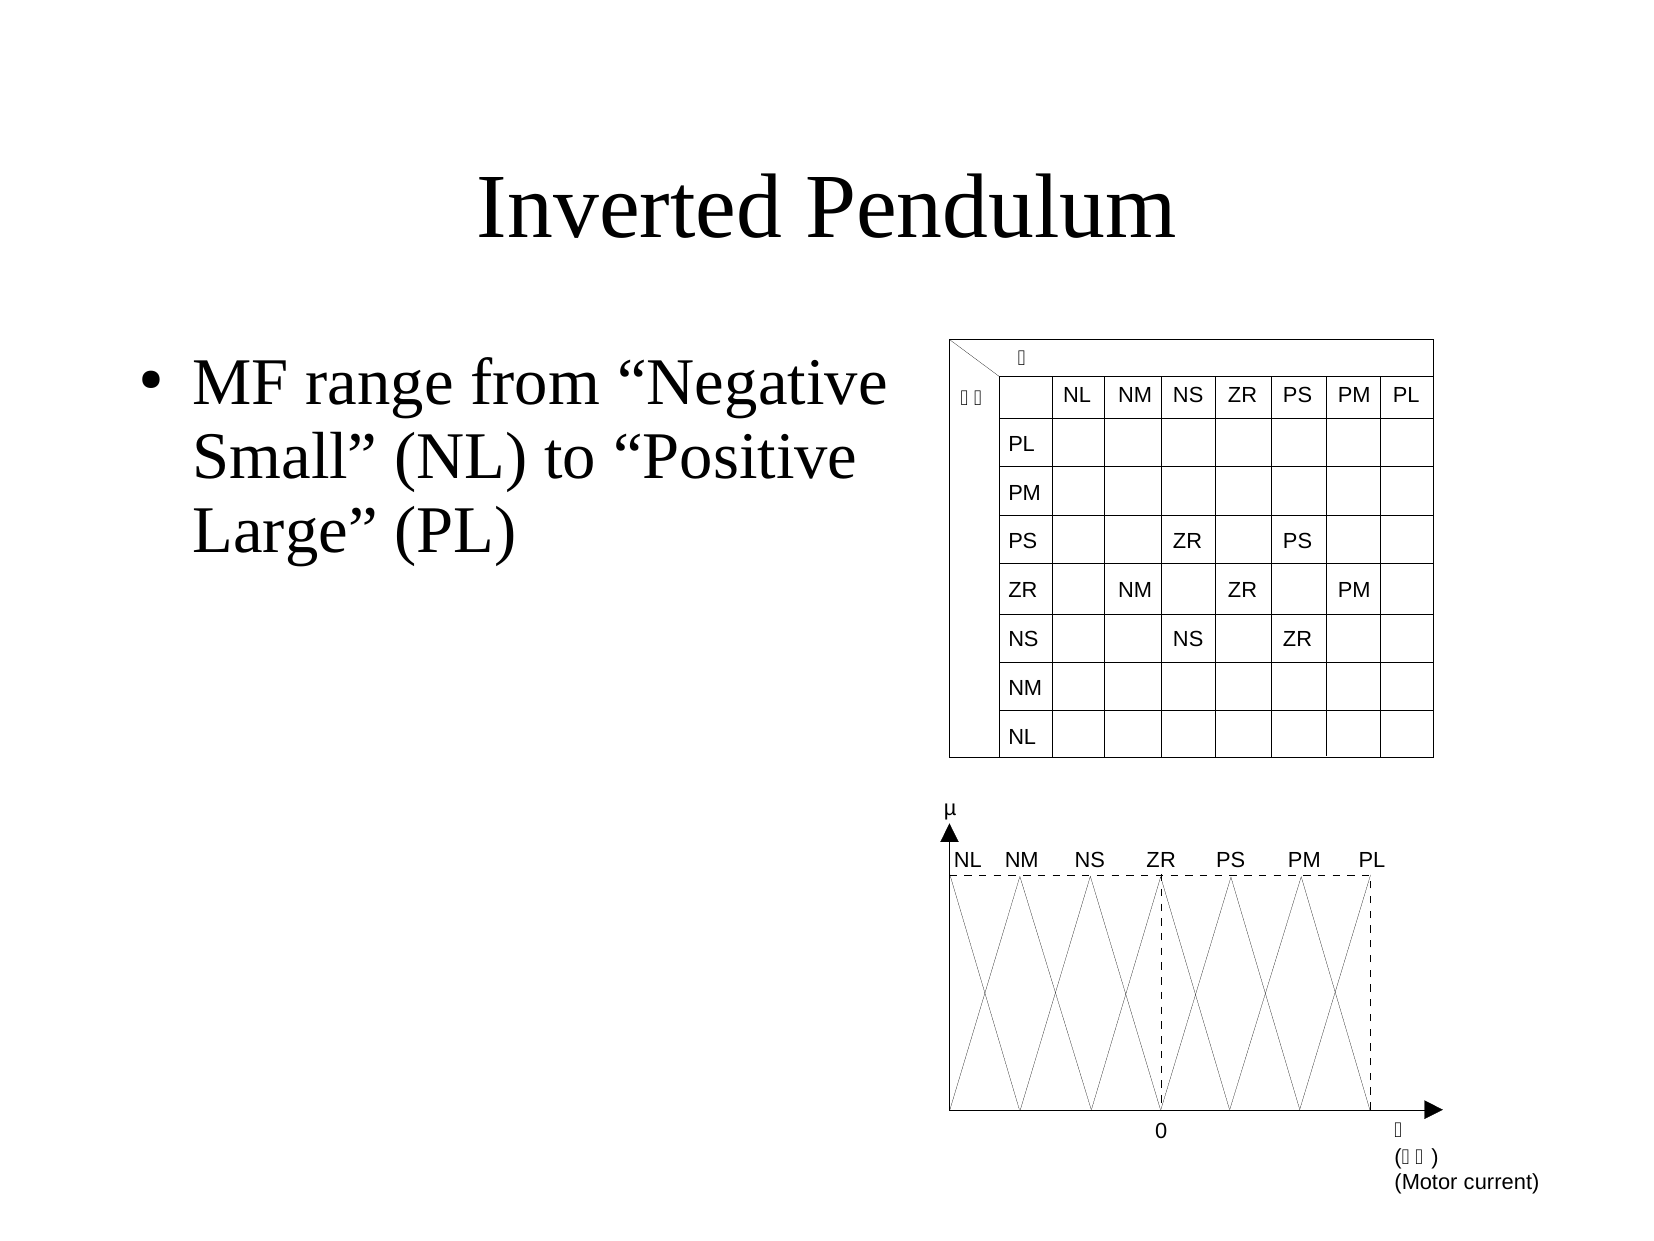

# Inverted Pendulum
MF range from “Negative Small” (NL) to “Positive Large” (PL)